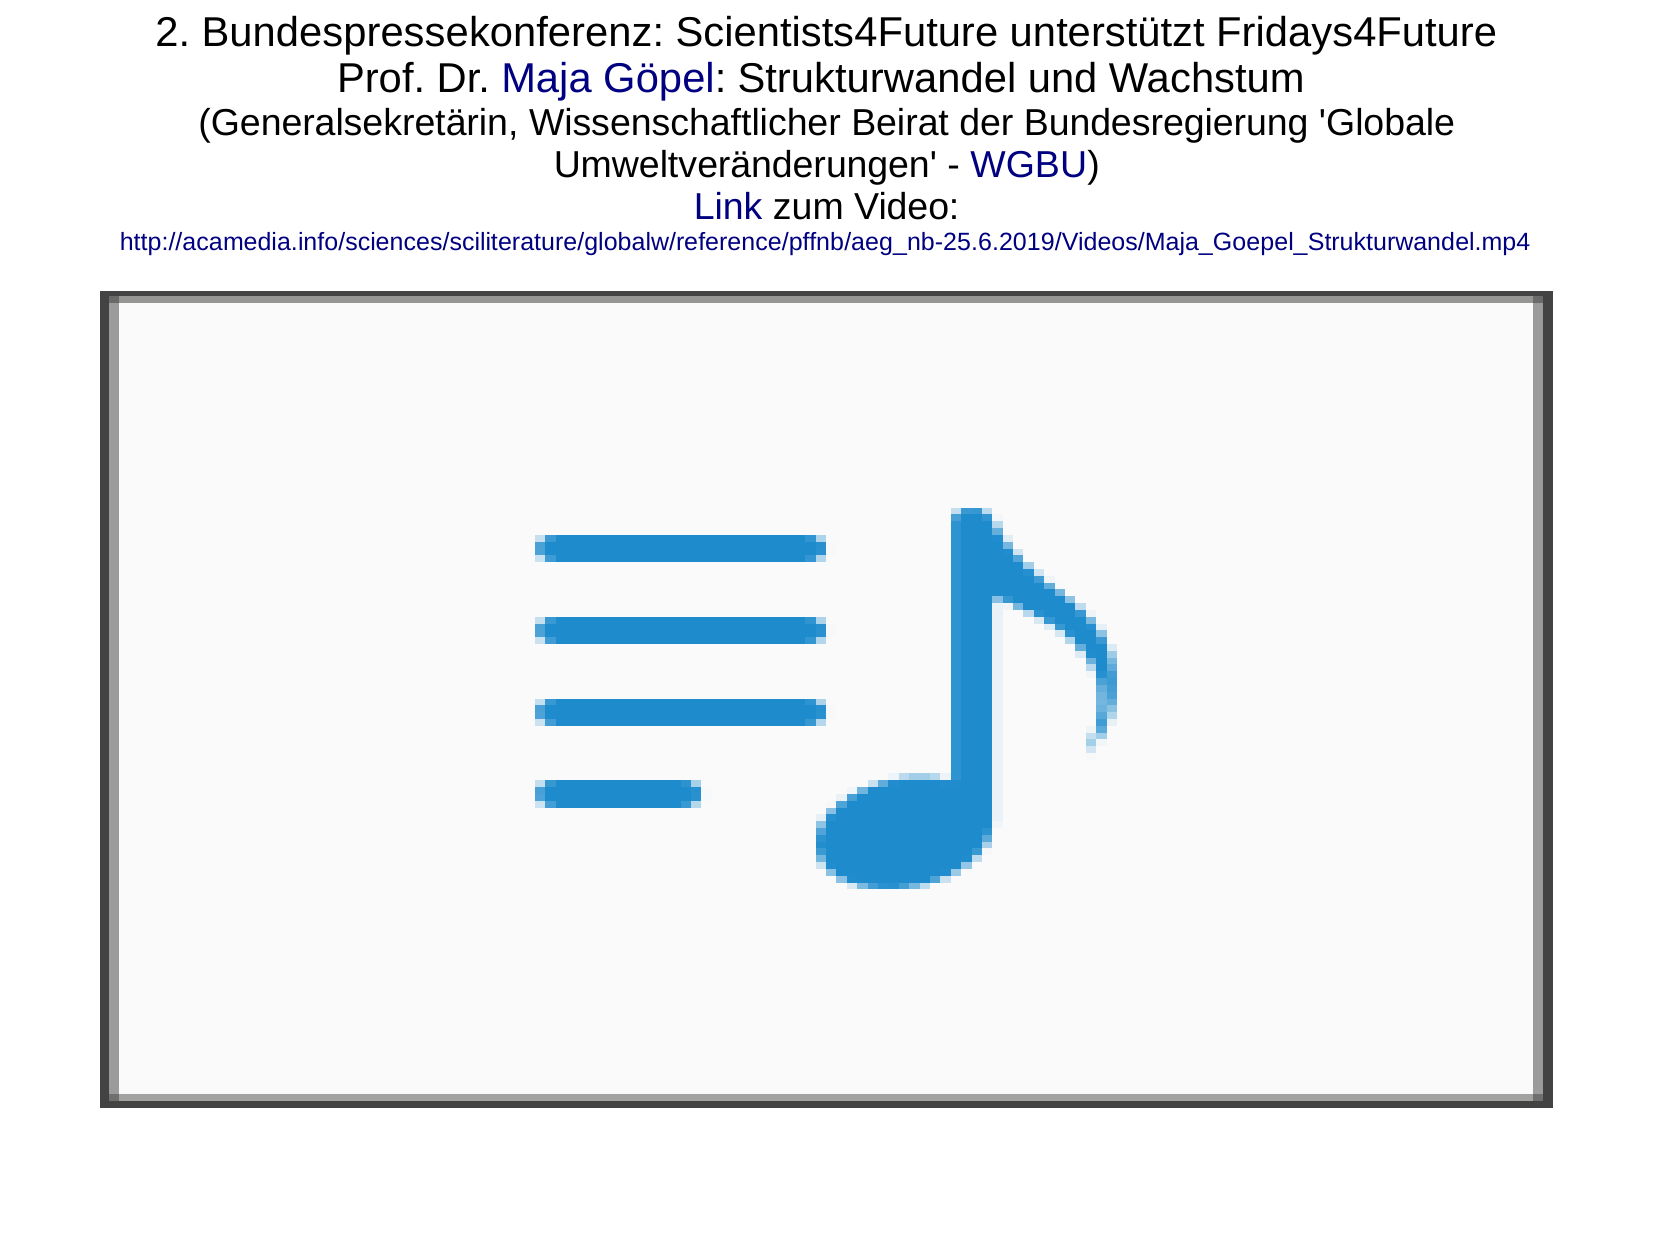

# 2. Bundespressekonferenz: Scientists4Future unterstützt Fridays4Future Prof. Dr. Maja Göpel: Strukturwandel und Wachstum (Generalsekretärin, Wissenschaftlicher Beirat der Bundesregierung 'Globale Umweltveränderungen' - WGBU) Link zum Video: http://acamedia.info/sciences/sciliterature/globalw/reference/pffnb/aeg_nb-25.6.2019/Videos/Maja_Goepel_Strukturwandel.mp4